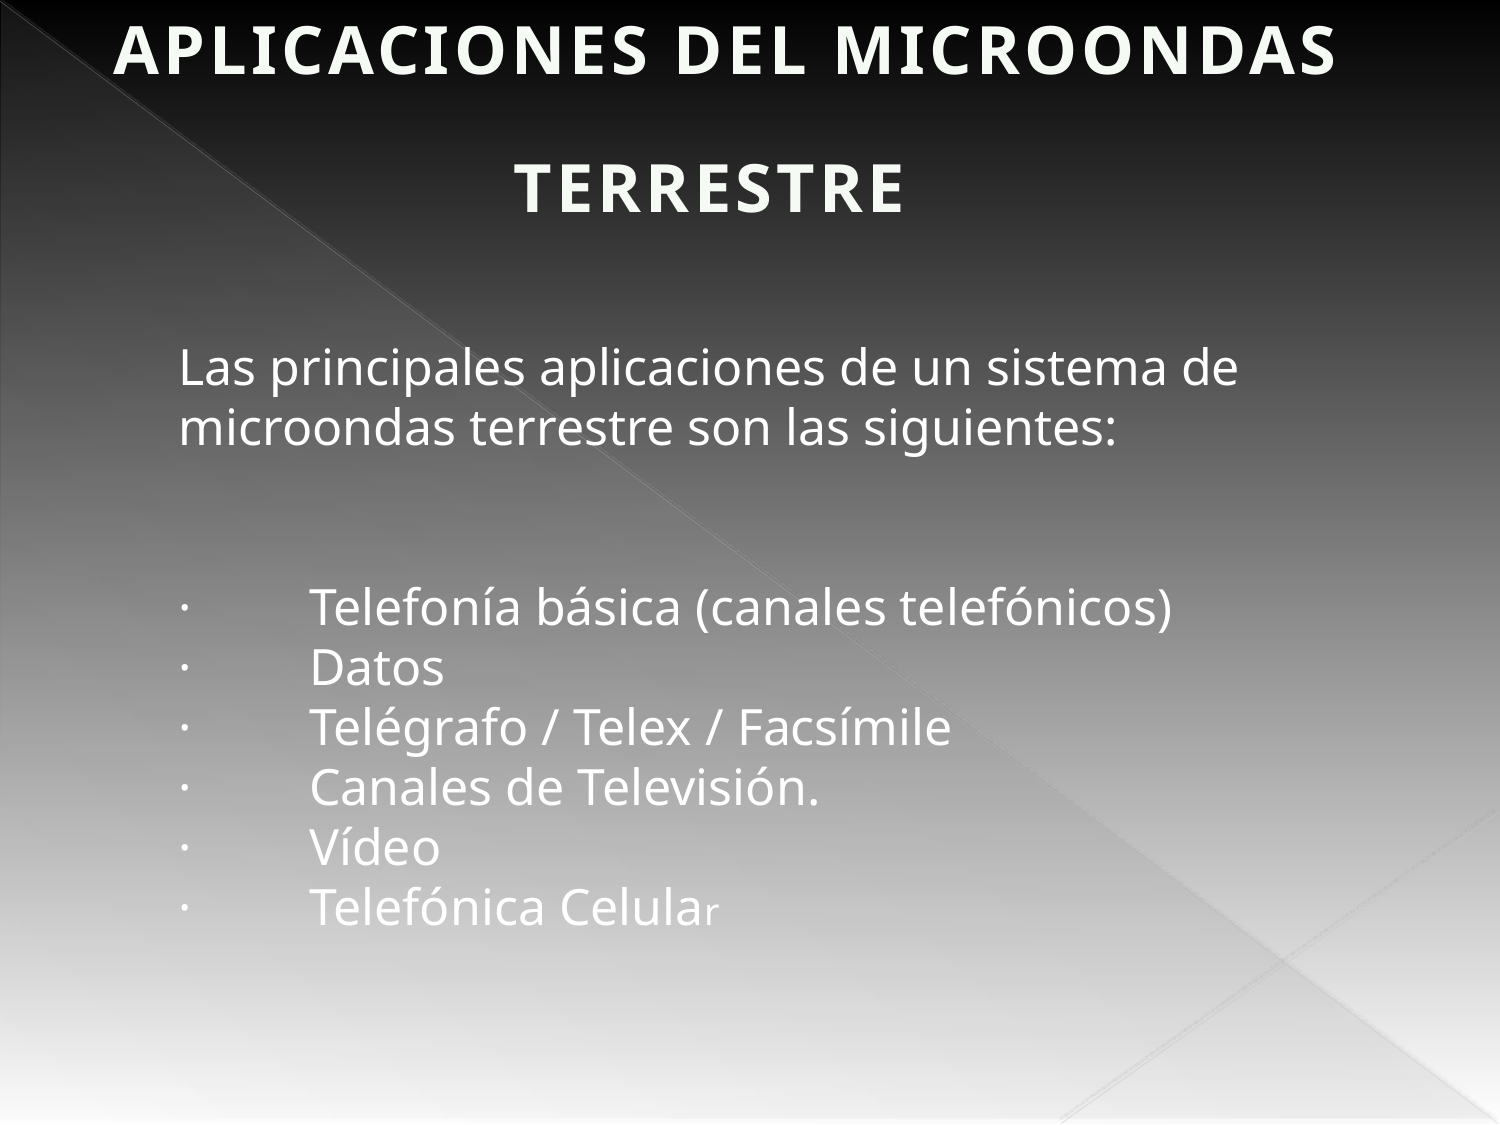

APLICACIONES DEL MICROONDAS
TERRESTRE
Las principales aplicaciones de un sistema de microondas terrestre son las siguientes:
·         Telefonía básica (canales telefónicos)
·         Datos
·         Telégrafo / Telex / Facsímile
·         Canales de Televisión.
·         Vídeo
·         Telefónica Celular